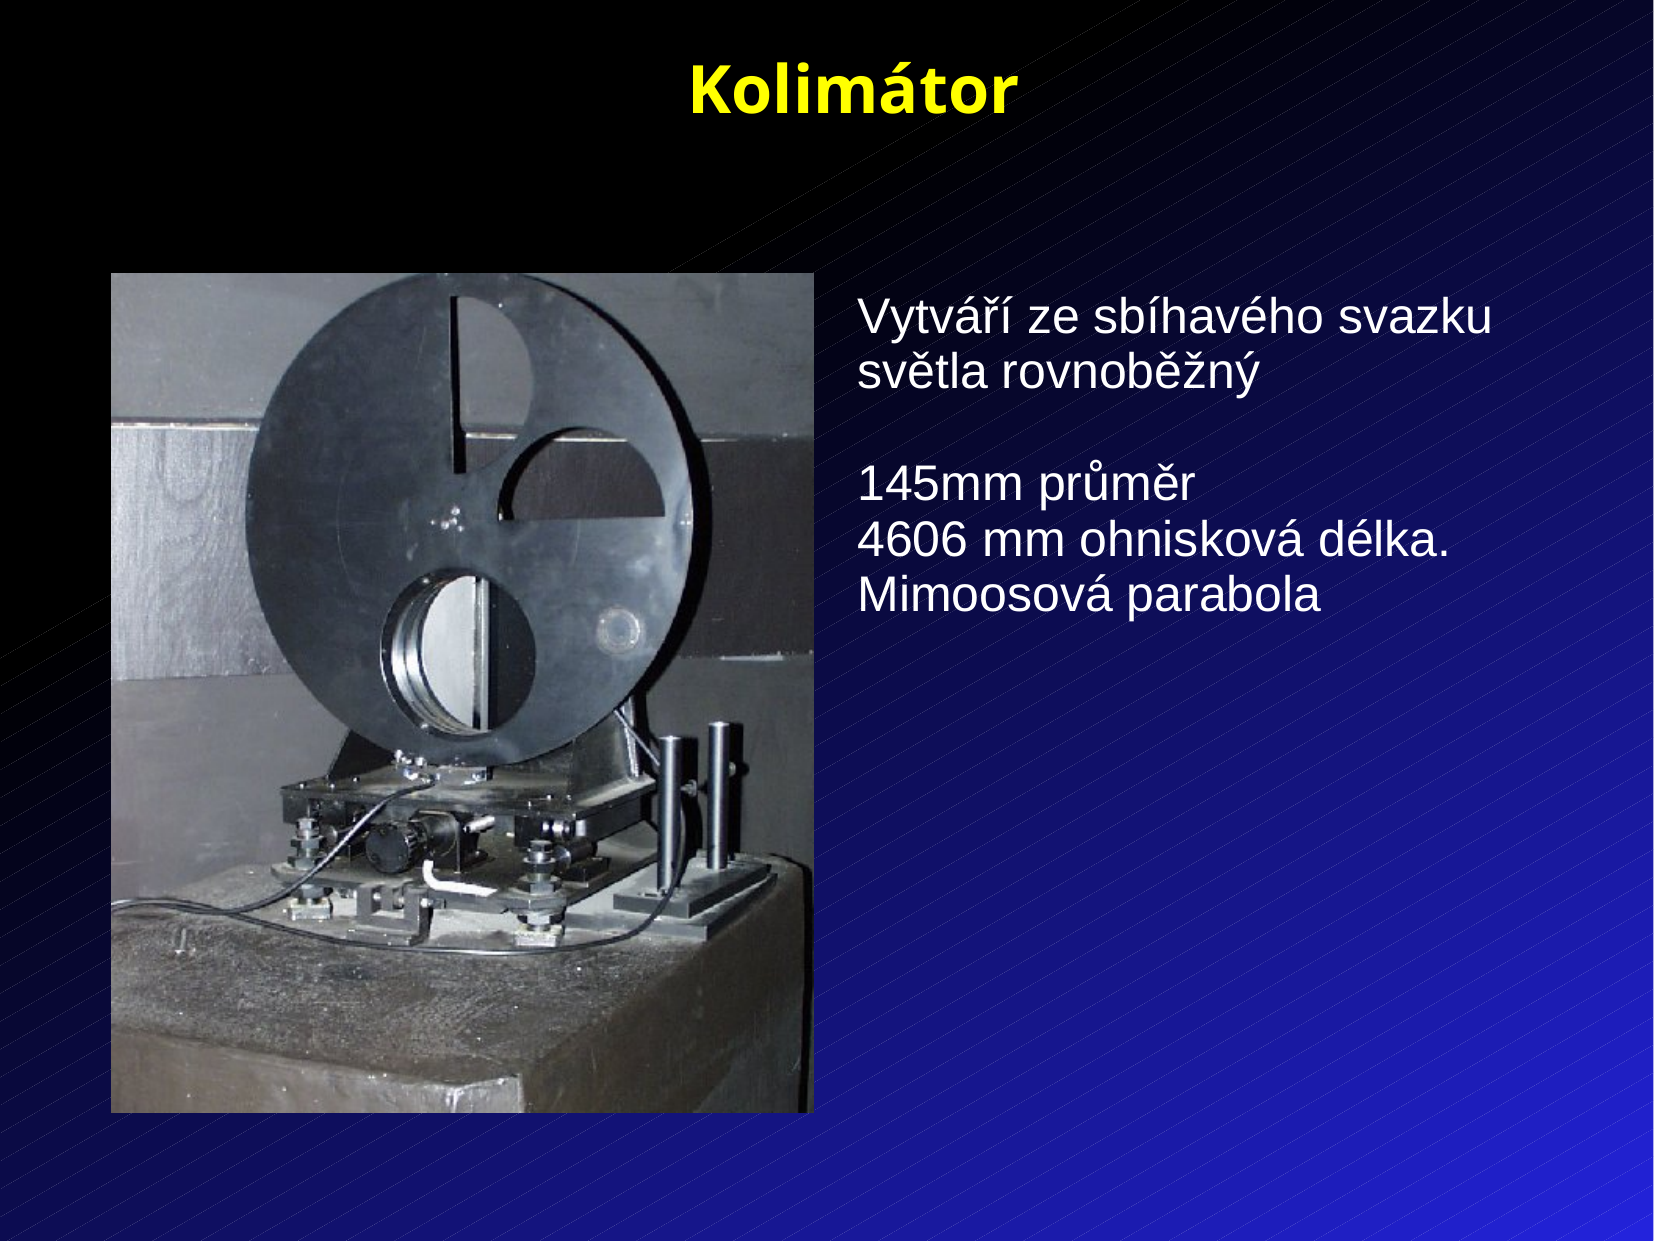

# Kolimátor
Vytváří ze sbíhavého svazku světla rovnoběžný
145mm průměr
4606 mm ohnisková délka.
Mimoosová parabola